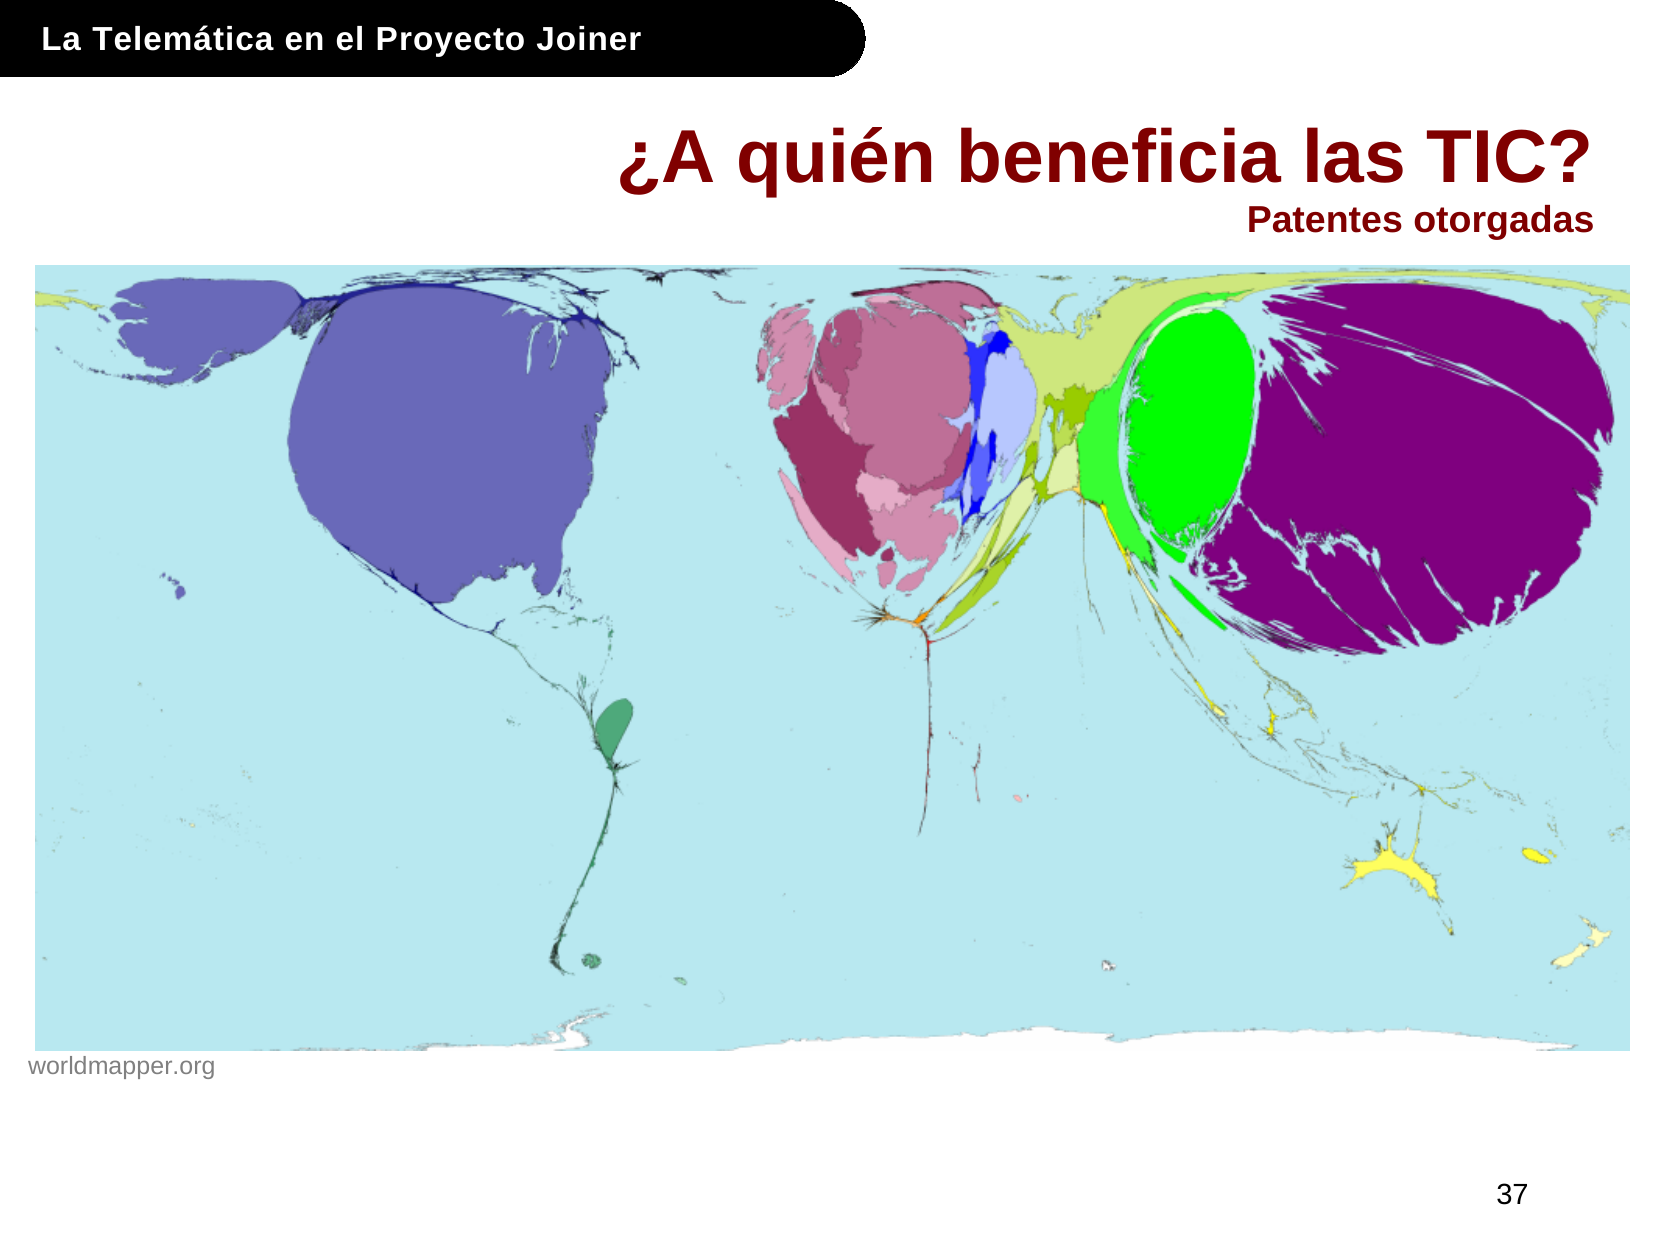

# ¿A quién beneficia las TIC? Patentes otorgadas
worldmapper.org